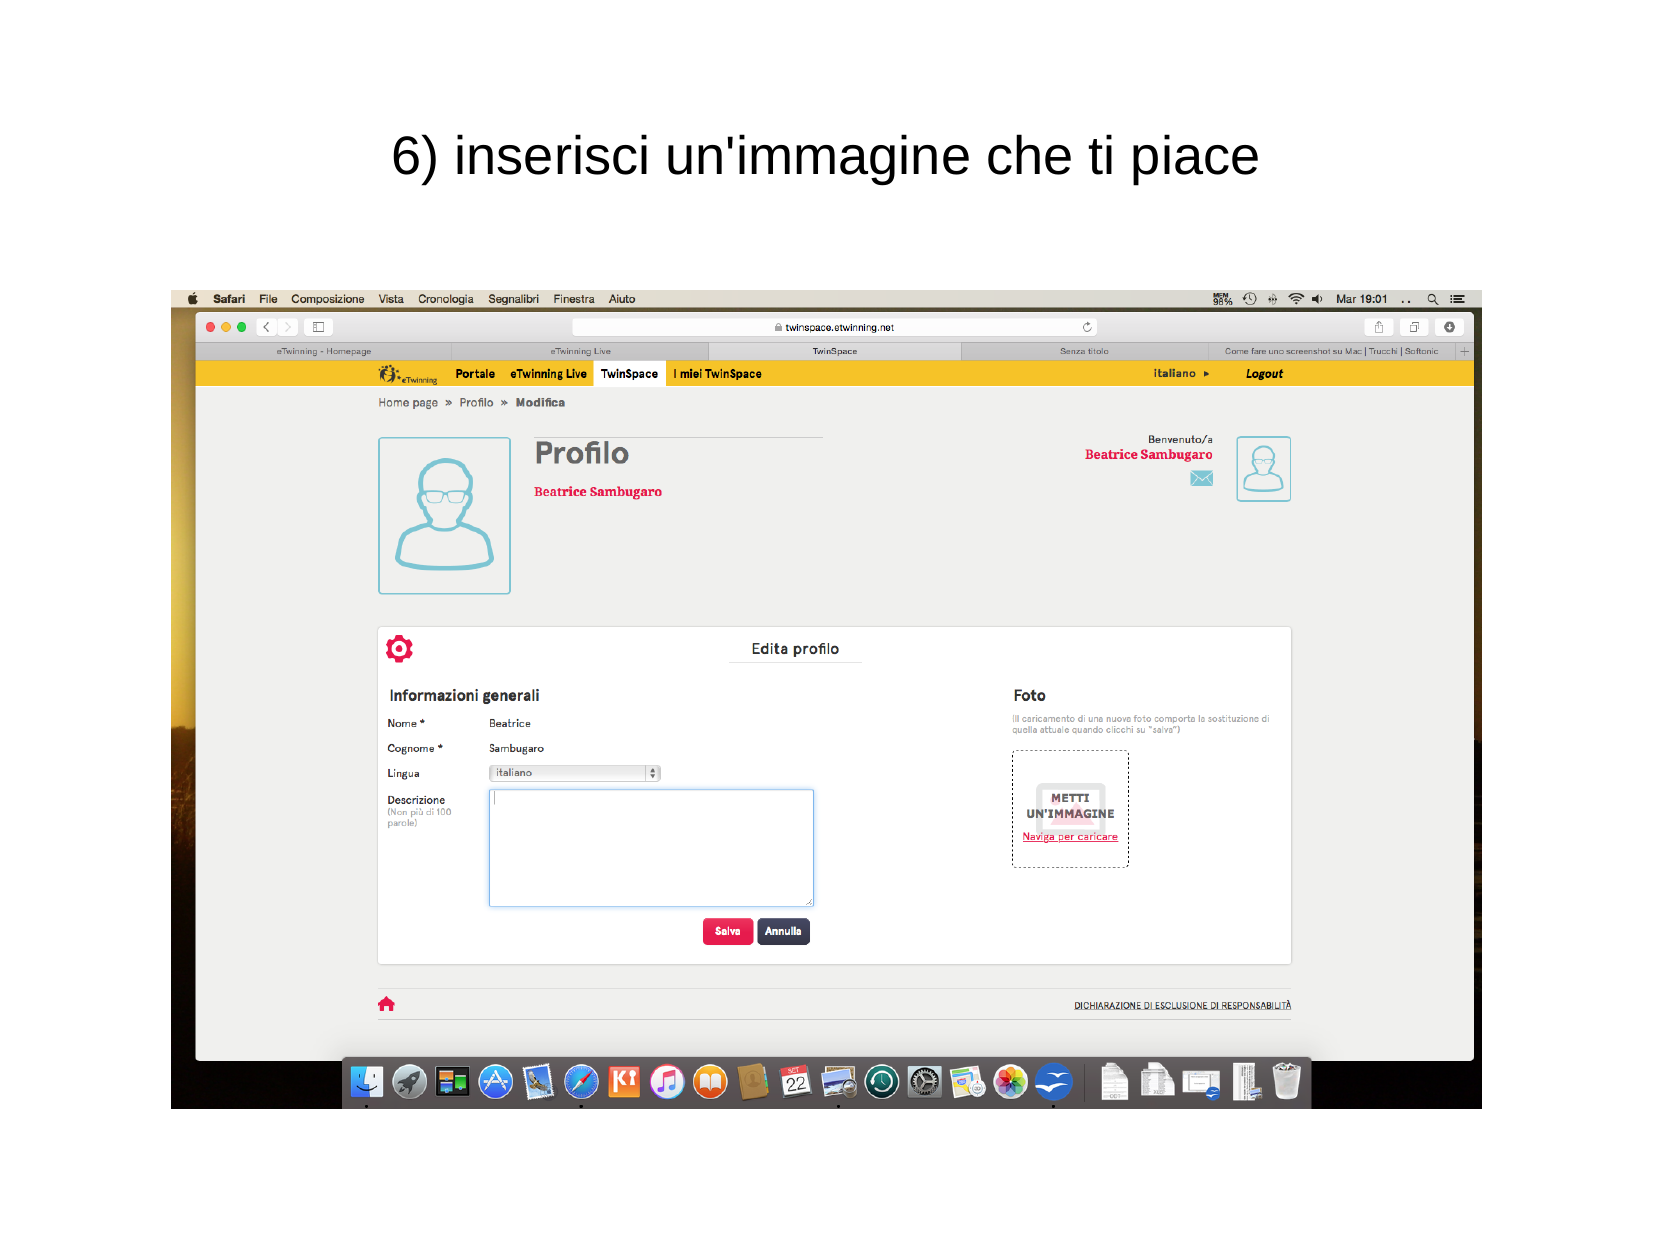

# 6) inserisci un'immagine che ti piace